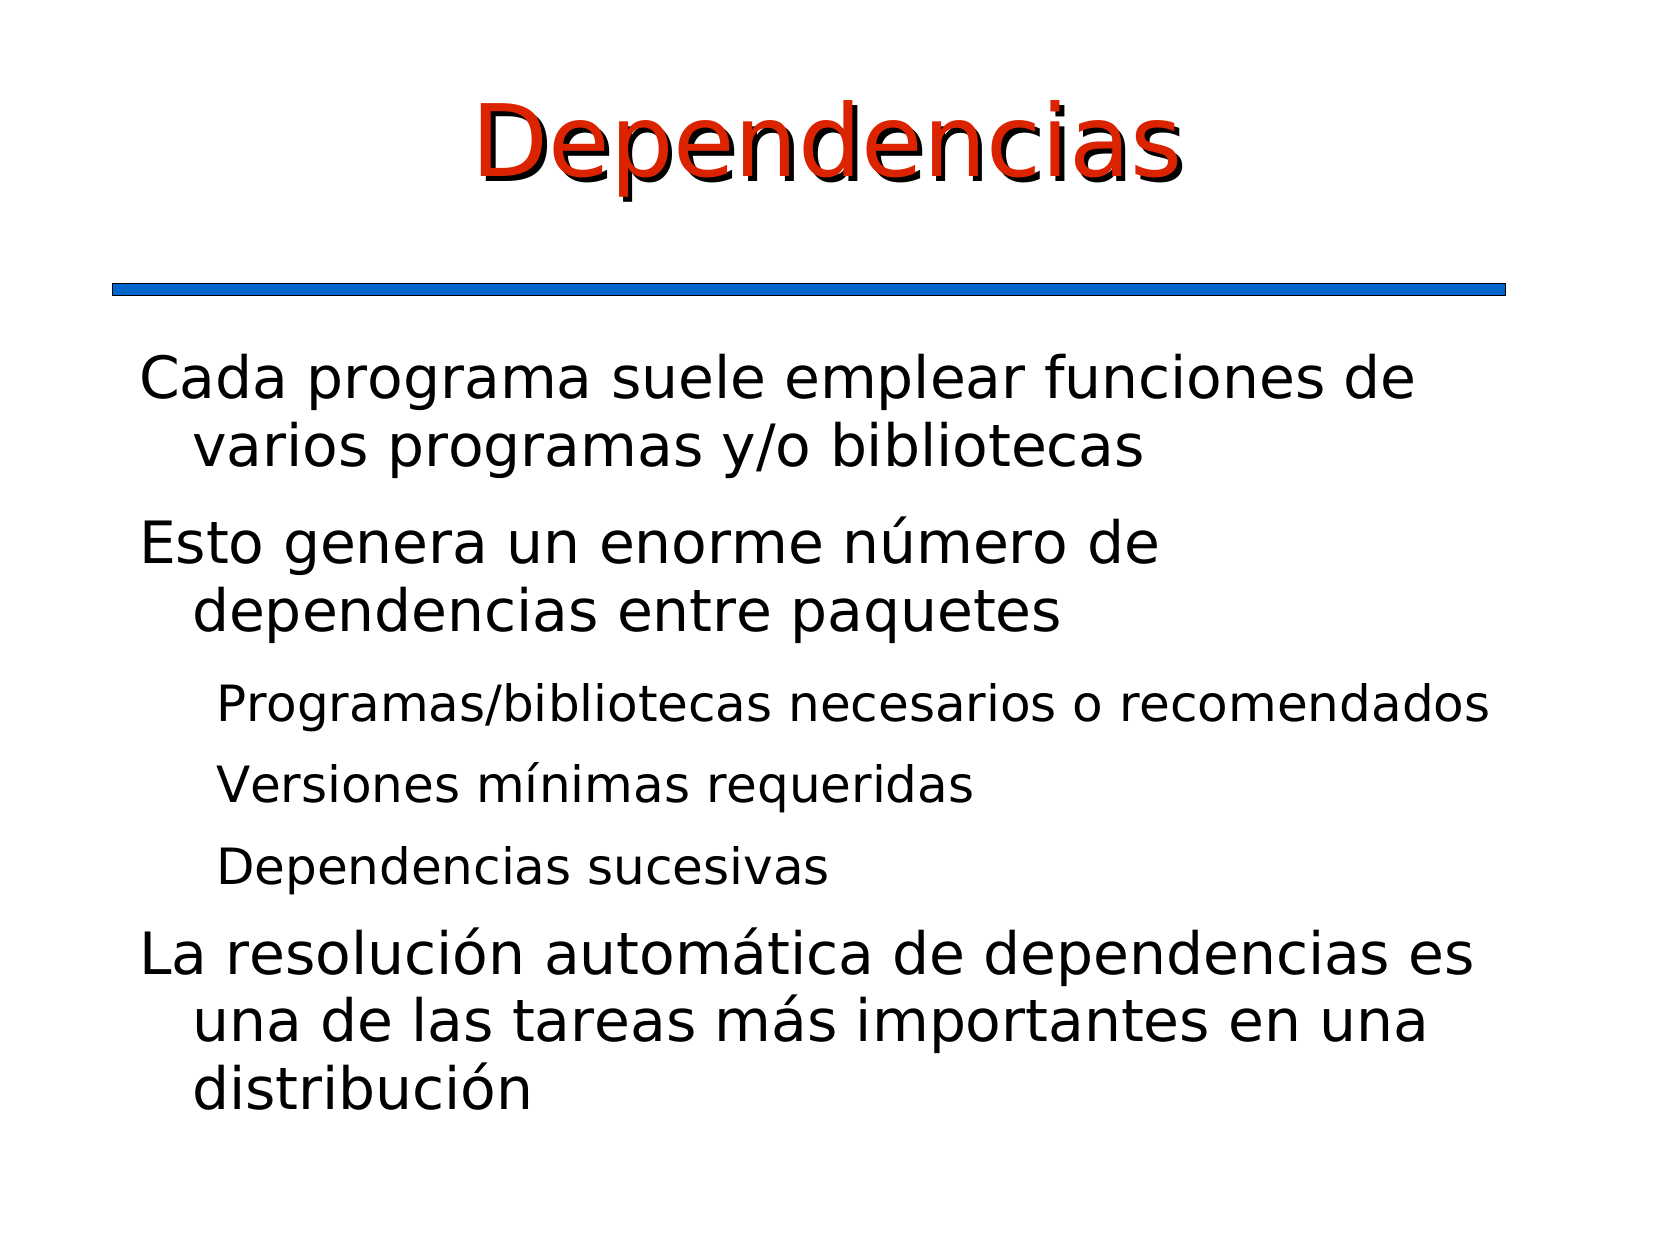

# Dependencias
Cada programa suele emplear funciones de varios programas y/o bibliotecas
Esto genera un enorme número de dependencias entre paquetes
Programas/bibliotecas necesarios o recomendados
Versiones mínimas requeridas
Dependencias sucesivas
La resolución automática de dependencias es una de las tareas más importantes en una distribución